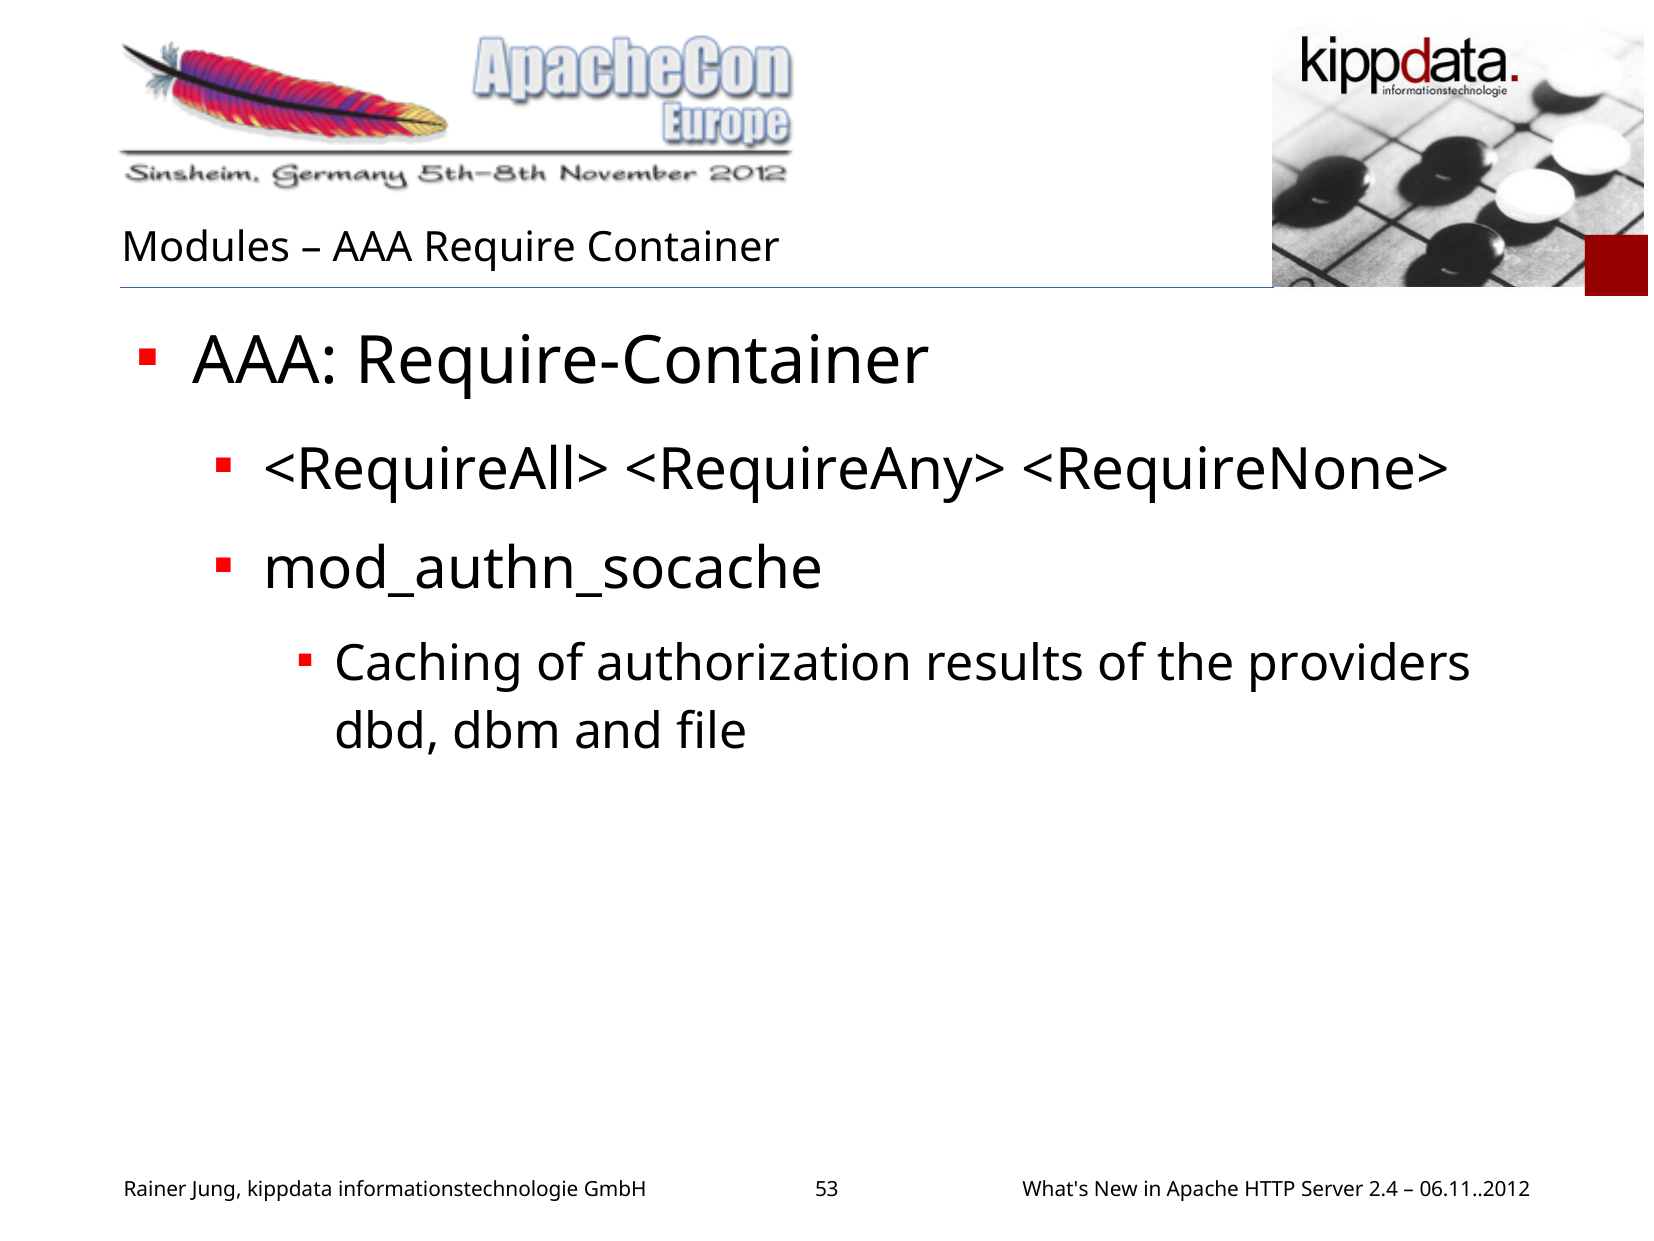

# Modules – AAA Require Container
AAA: Require-Container
<RequireAll> <RequireAny> <RequireNone>
mod_authn_socache
Caching of authorization results of the providers dbd, dbm and file